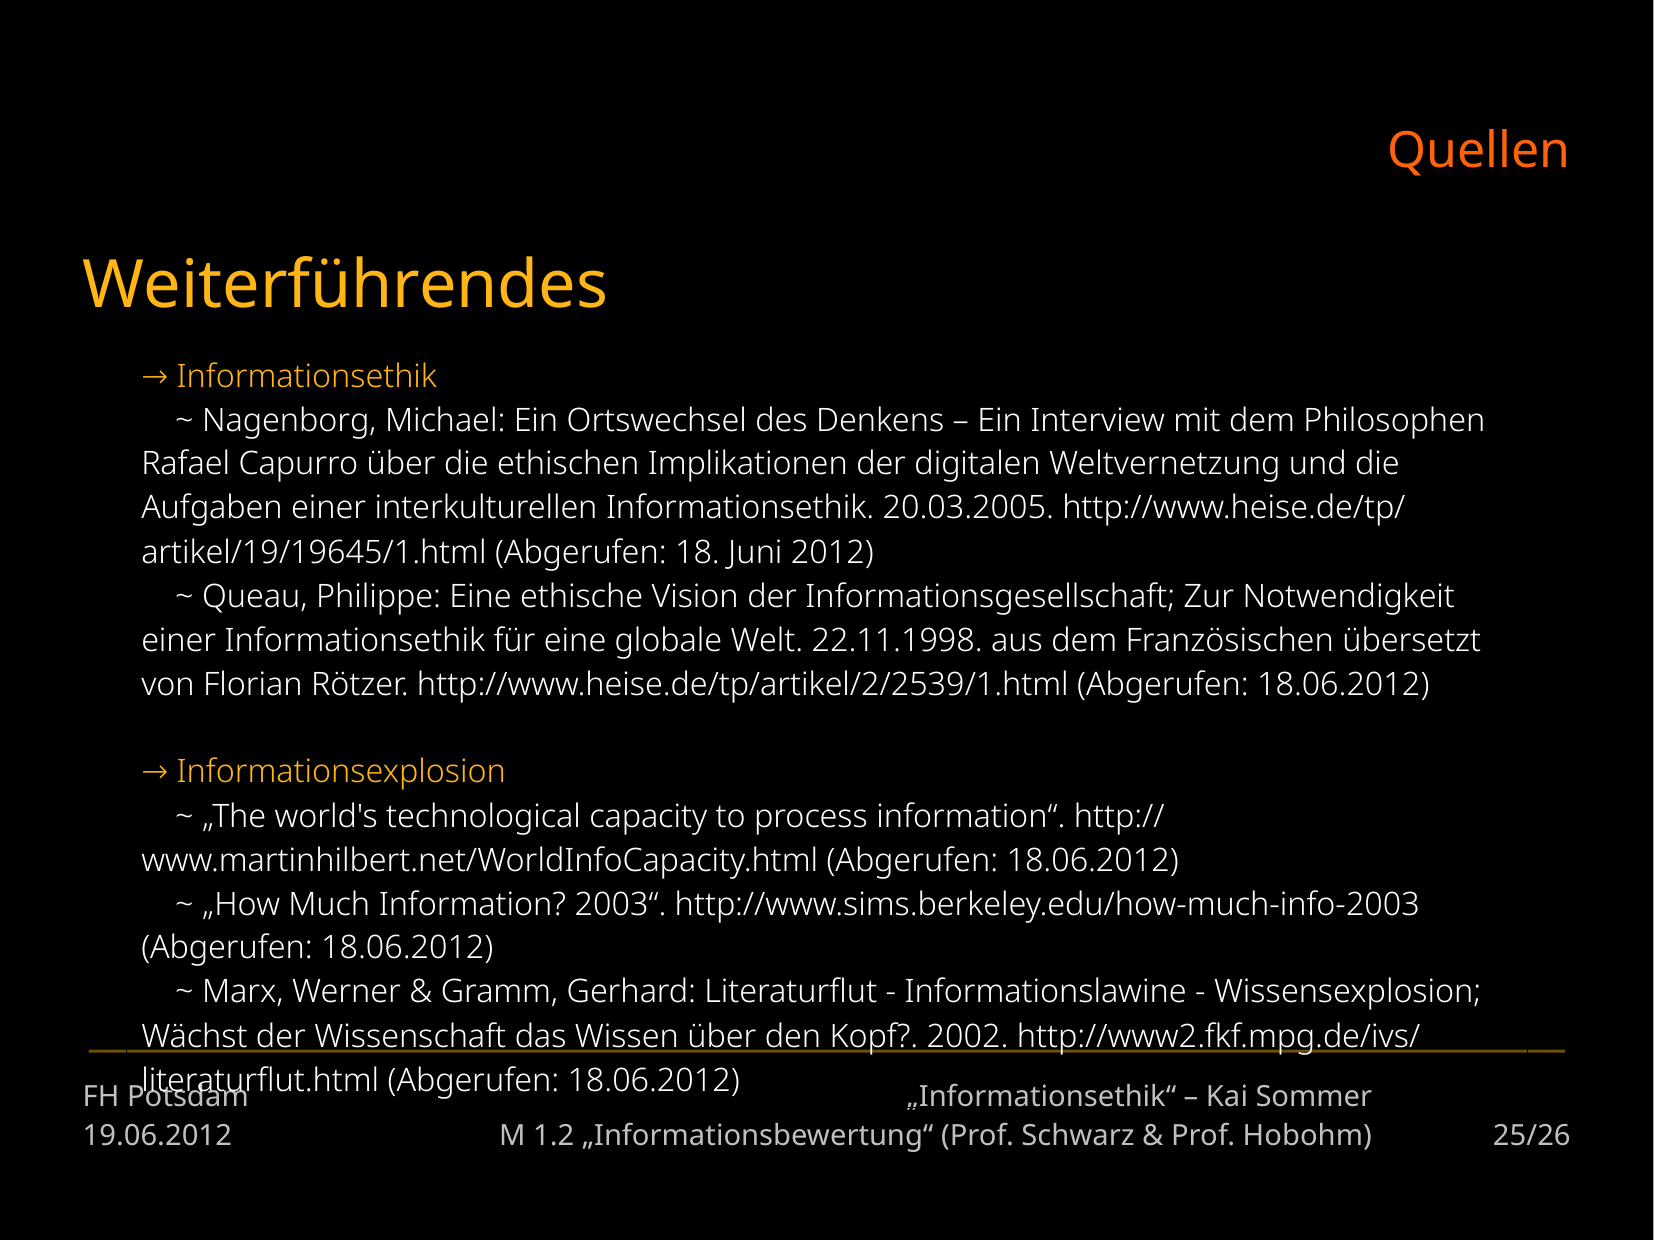

# Quellen
Weiterführendes
→ Informationsethik
 ~ Nagenborg, Michael: Ein Ortswechsel des Denkens – Ein Interview mit dem Philosophen Rafael Capurro über die ethischen Implikationen der digitalen Weltvernetzung und die Aufgaben einer interkulturellen Informationsethik. 20.03.2005. http://www.heise.de/tp/artikel/19/19645/1.html (Abgerufen: 18. Juni 2012)
 ~ Queau, Philippe: Eine ethische Vision der Informationsgesellschaft; Zur Notwendigkeit einer Informationsethik für eine globale Welt. 22.11.1998. aus dem Französischen übersetzt von Florian Rötzer. http://www.heise.de/tp/artikel/2/2539/1.html (Abgerufen: 18.06.2012)
→ Informationsexplosion
 ~ „The world's technological capacity to process information“. http://www.martinhilbert.net/WorldInfoCapacity.html (Abgerufen: 18.06.2012)
 ~ „How Much Information? 2003“. http://www.sims.berkeley.edu/how-much-info-2003 (Abgerufen: 18.06.2012)
 ~ Marx, Werner & Gramm, Gerhard: Literaturflut - Informationslawine - Wissensexplosion; Wächst der Wissenschaft das Wissen über den Kopf?. 2002. http://www2.fkf.mpg.de/ivs/literaturflut.html (Abgerufen: 18.06.2012)
25